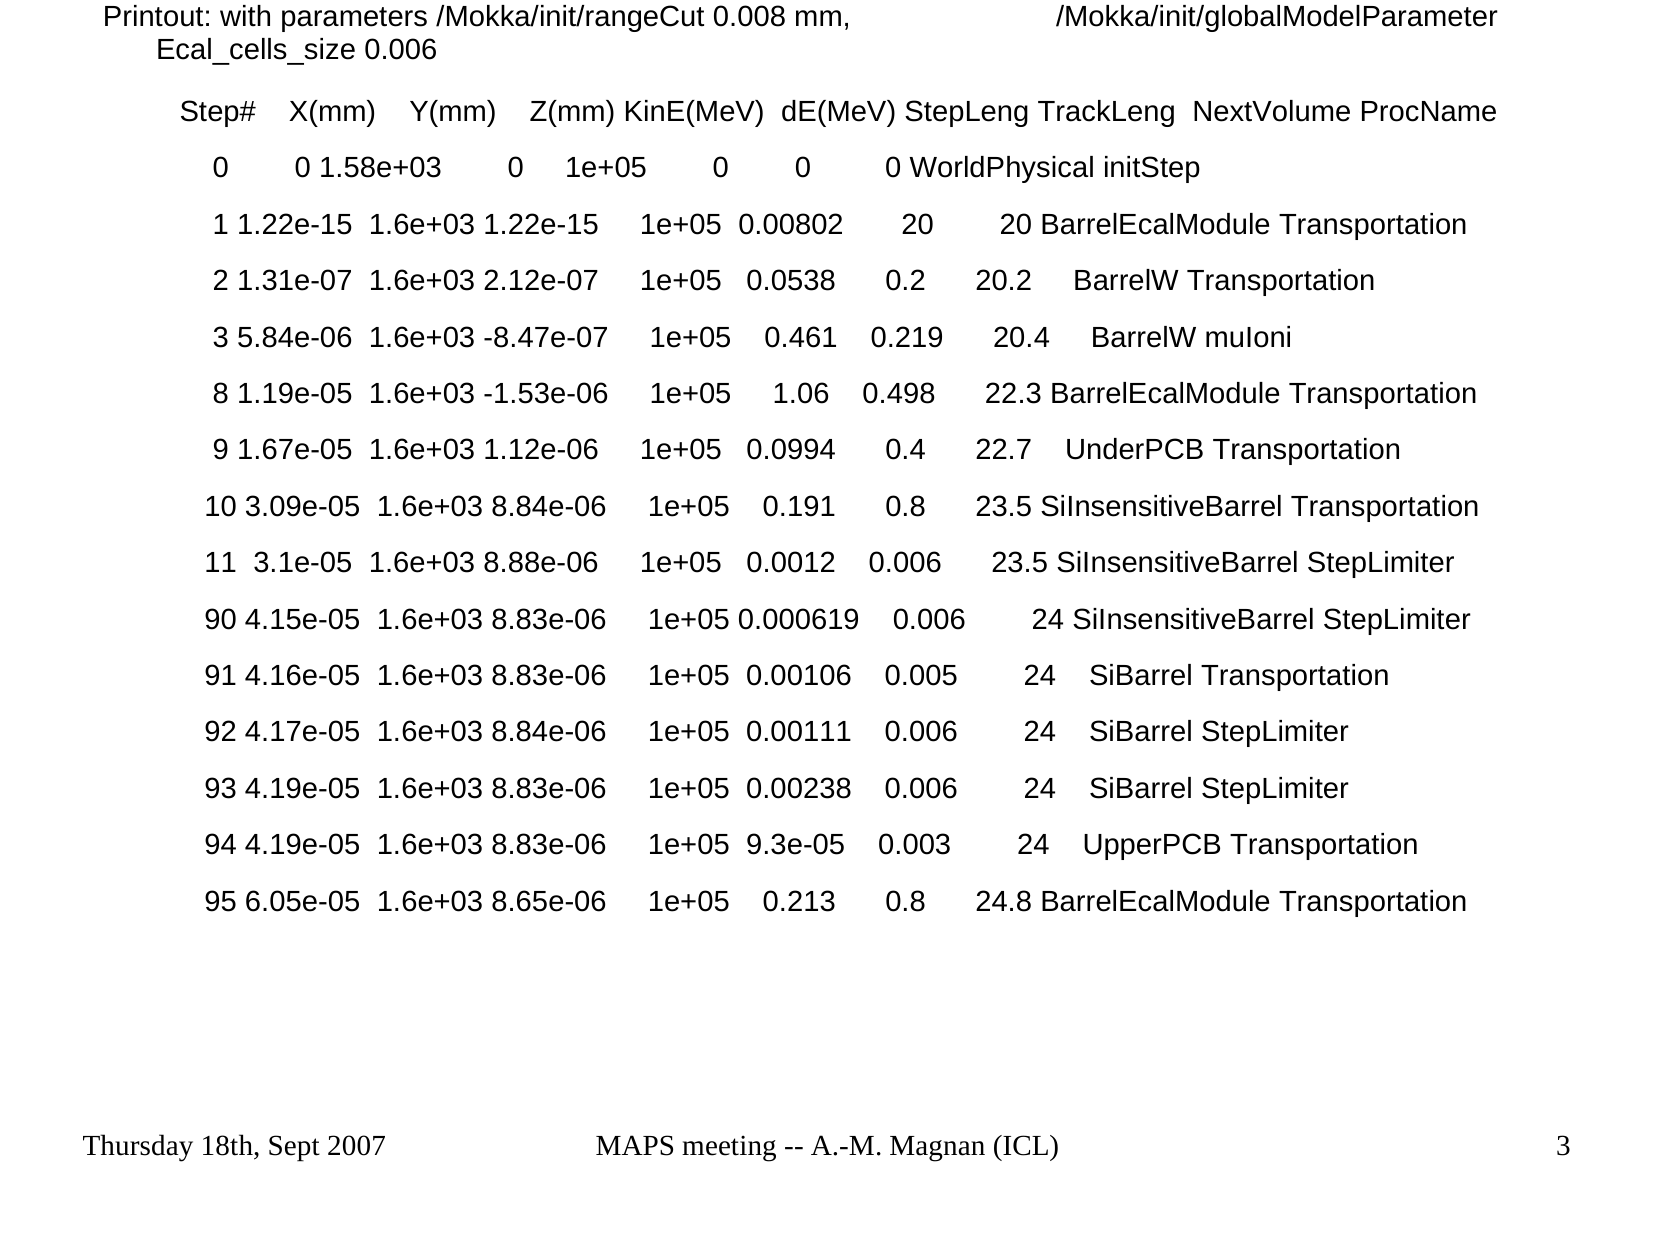

# Printout: with parameters /Mokka/init/rangeCut 0.008 mm, 			/Mokka/init/globalModelParameter Ecal_cells_size 0.006
Step# X(mm) Y(mm) Z(mm) KinE(MeV) dE(MeV) StepLeng TrackLeng NextVolume ProcName
 0 0 1.58e+03 0 1e+05 0 0 0 WorldPhysical initStep
 1 1.22e-15 1.6e+03 1.22e-15 1e+05 0.00802 20 20 BarrelEcalModule Transportation
 2 1.31e-07 1.6e+03 2.12e-07 1e+05 0.0538 0.2 20.2 BarrelW Transportation
 3 5.84e-06 1.6e+03 -8.47e-07 1e+05 0.461 0.219 20.4 BarrelW muIoni
 8 1.19e-05 1.6e+03 -1.53e-06 1e+05 1.06 0.498 22.3 BarrelEcalModule Transportation
 9 1.67e-05 1.6e+03 1.12e-06 1e+05 0.0994 0.4 22.7 UnderPCB Transportation
 10 3.09e-05 1.6e+03 8.84e-06 1e+05 0.191 0.8 23.5 SiInsensitiveBarrel Transportation
 11 3.1e-05 1.6e+03 8.88e-06 1e+05 0.0012 0.006 23.5 SiInsensitiveBarrel StepLimiter
 90 4.15e-05 1.6e+03 8.83e-06 1e+05 0.000619 0.006 24 SiInsensitiveBarrel StepLimiter
 91 4.16e-05 1.6e+03 8.83e-06 1e+05 0.00106 0.005 24 SiBarrel Transportation
 92 4.17e-05 1.6e+03 8.84e-06 1e+05 0.00111 0.006 24 SiBarrel StepLimiter
 93 4.19e-05 1.6e+03 8.83e-06 1e+05 0.00238 0.006 24 SiBarrel StepLimiter
 94 4.19e-05 1.6e+03 8.83e-06 1e+05 9.3e-05 0.003 24 UpperPCB Transportation
 95 6.05e-05 1.6e+03 8.65e-06 1e+05 0.213 0.8 24.8 BarrelEcalModule Transportation
Thursday 18th, Sept 2007
MAPS meeting -- A.-M. Magnan (ICL)
3